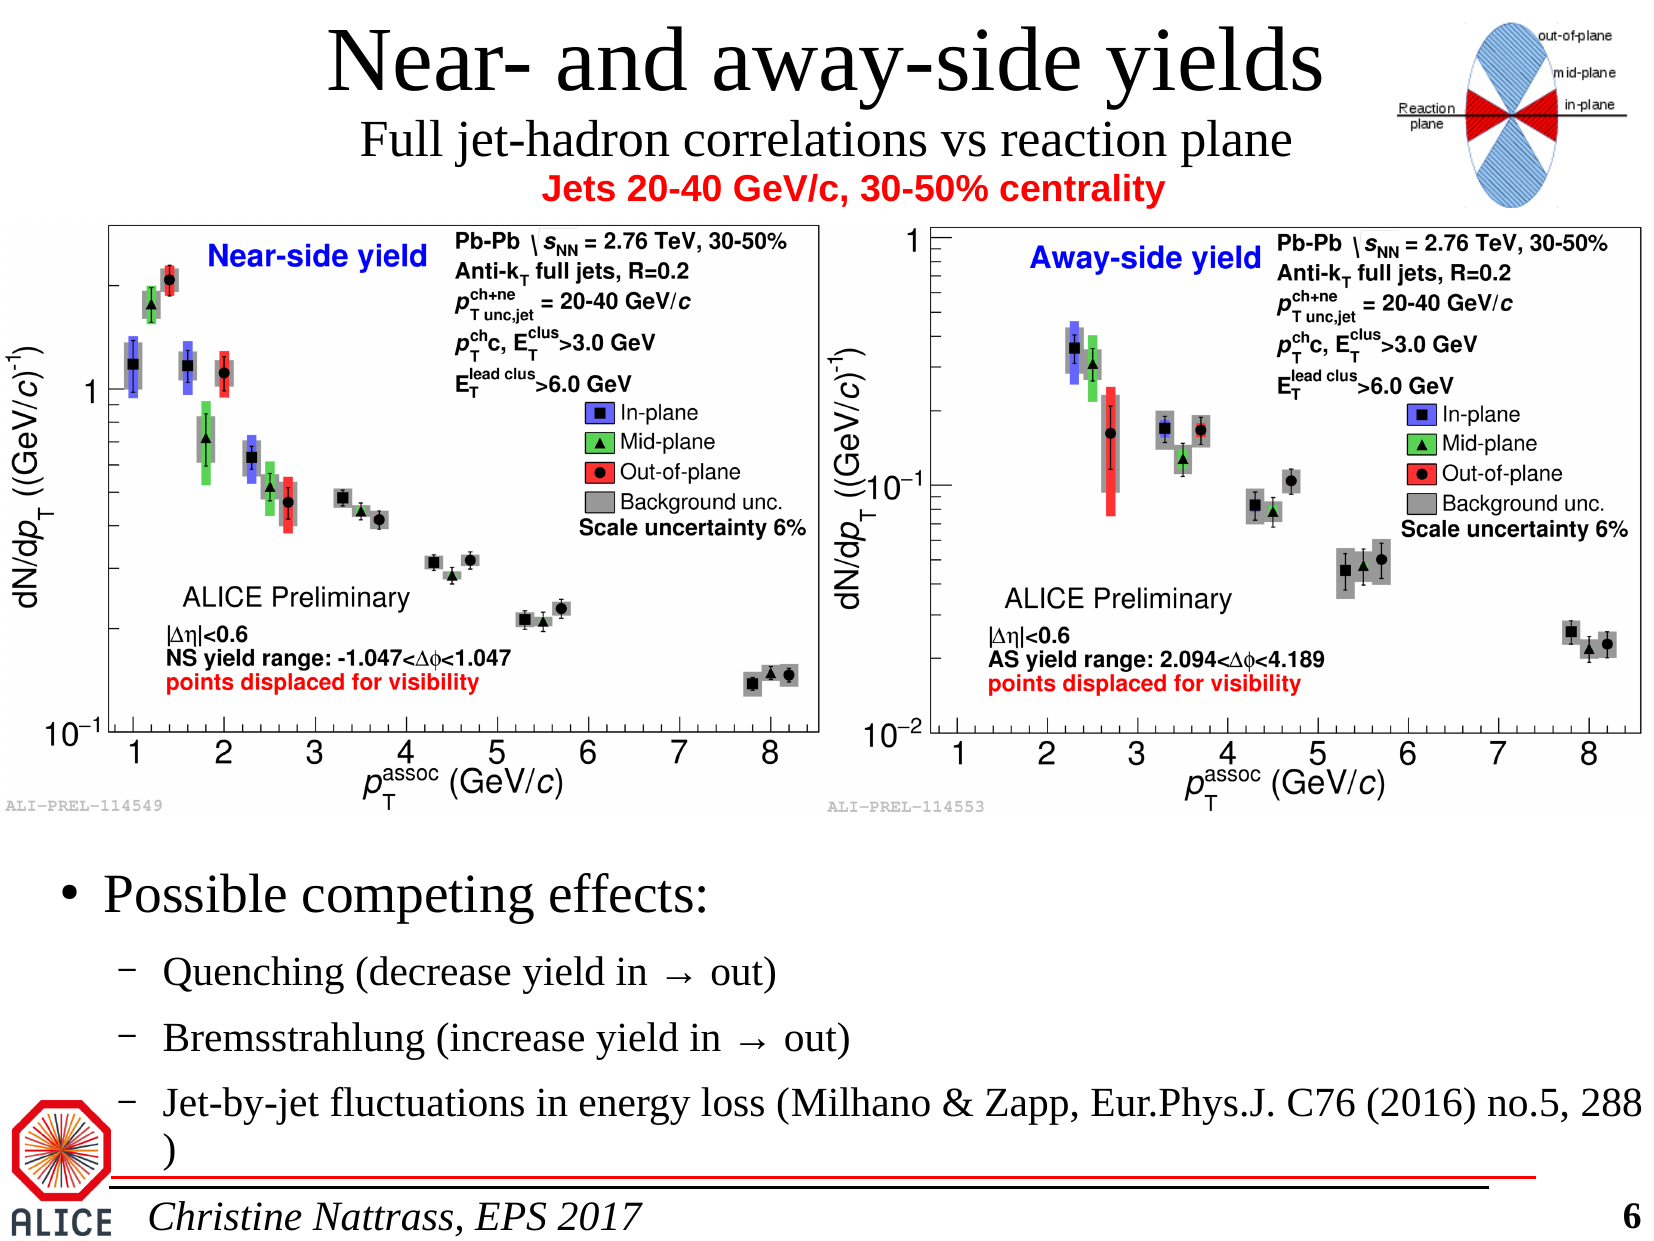

# Near- and away-side yields Full jet-hadron correlations vs reaction plane
Jets 20-40 GeV/c, 30-50% centrality
Possible competing effects:
Quenching (decrease yield in → out)
Bremsstrahlung (increase yield in → out)
Jet-by-jet fluctuations in energy loss (Milhano & Zapp, Eur.Phys.J. C76 (2016) no.5, 288)